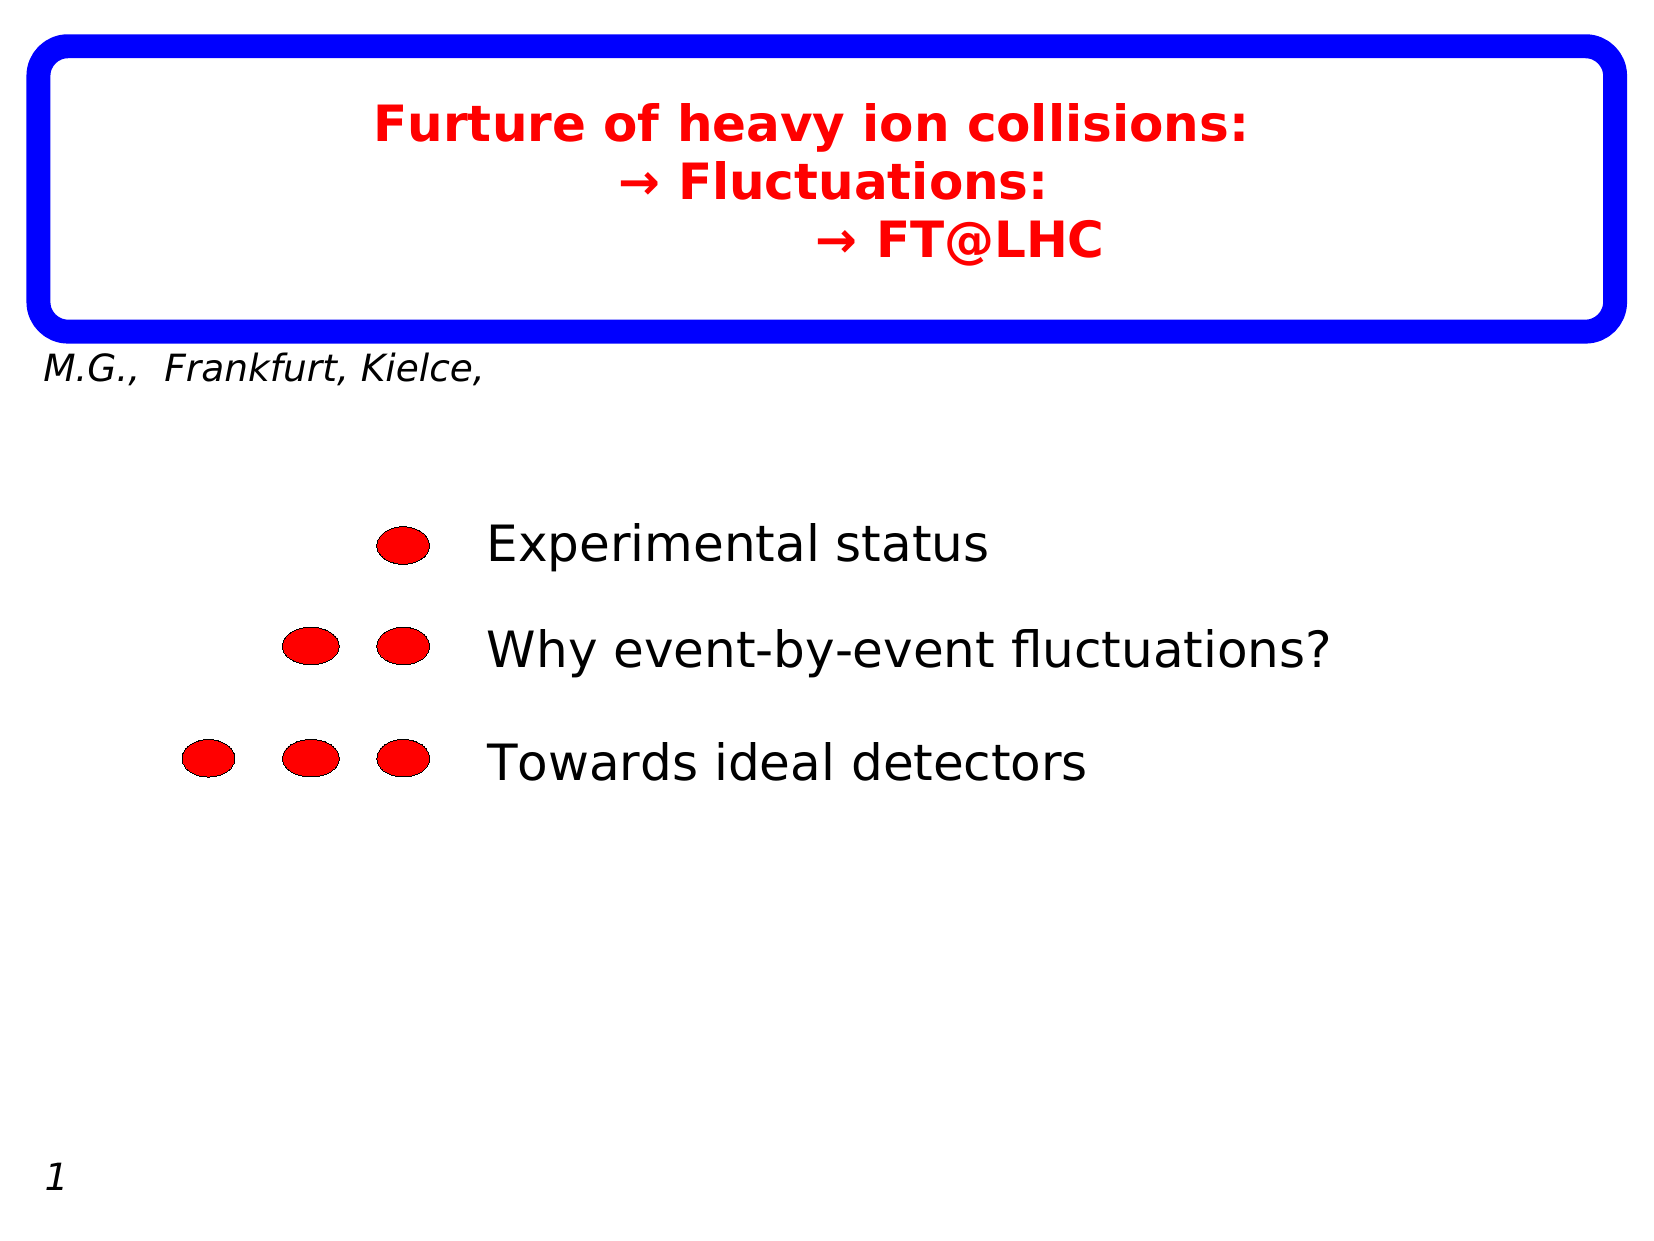

#
 Furture of heavy ion collisions:
 → Fluctuations:
 → FT@LHC
M.G., Frankfurt, Kielce,
Experimental status
Why event-by-event fluctuations?
Towards ideal detectors